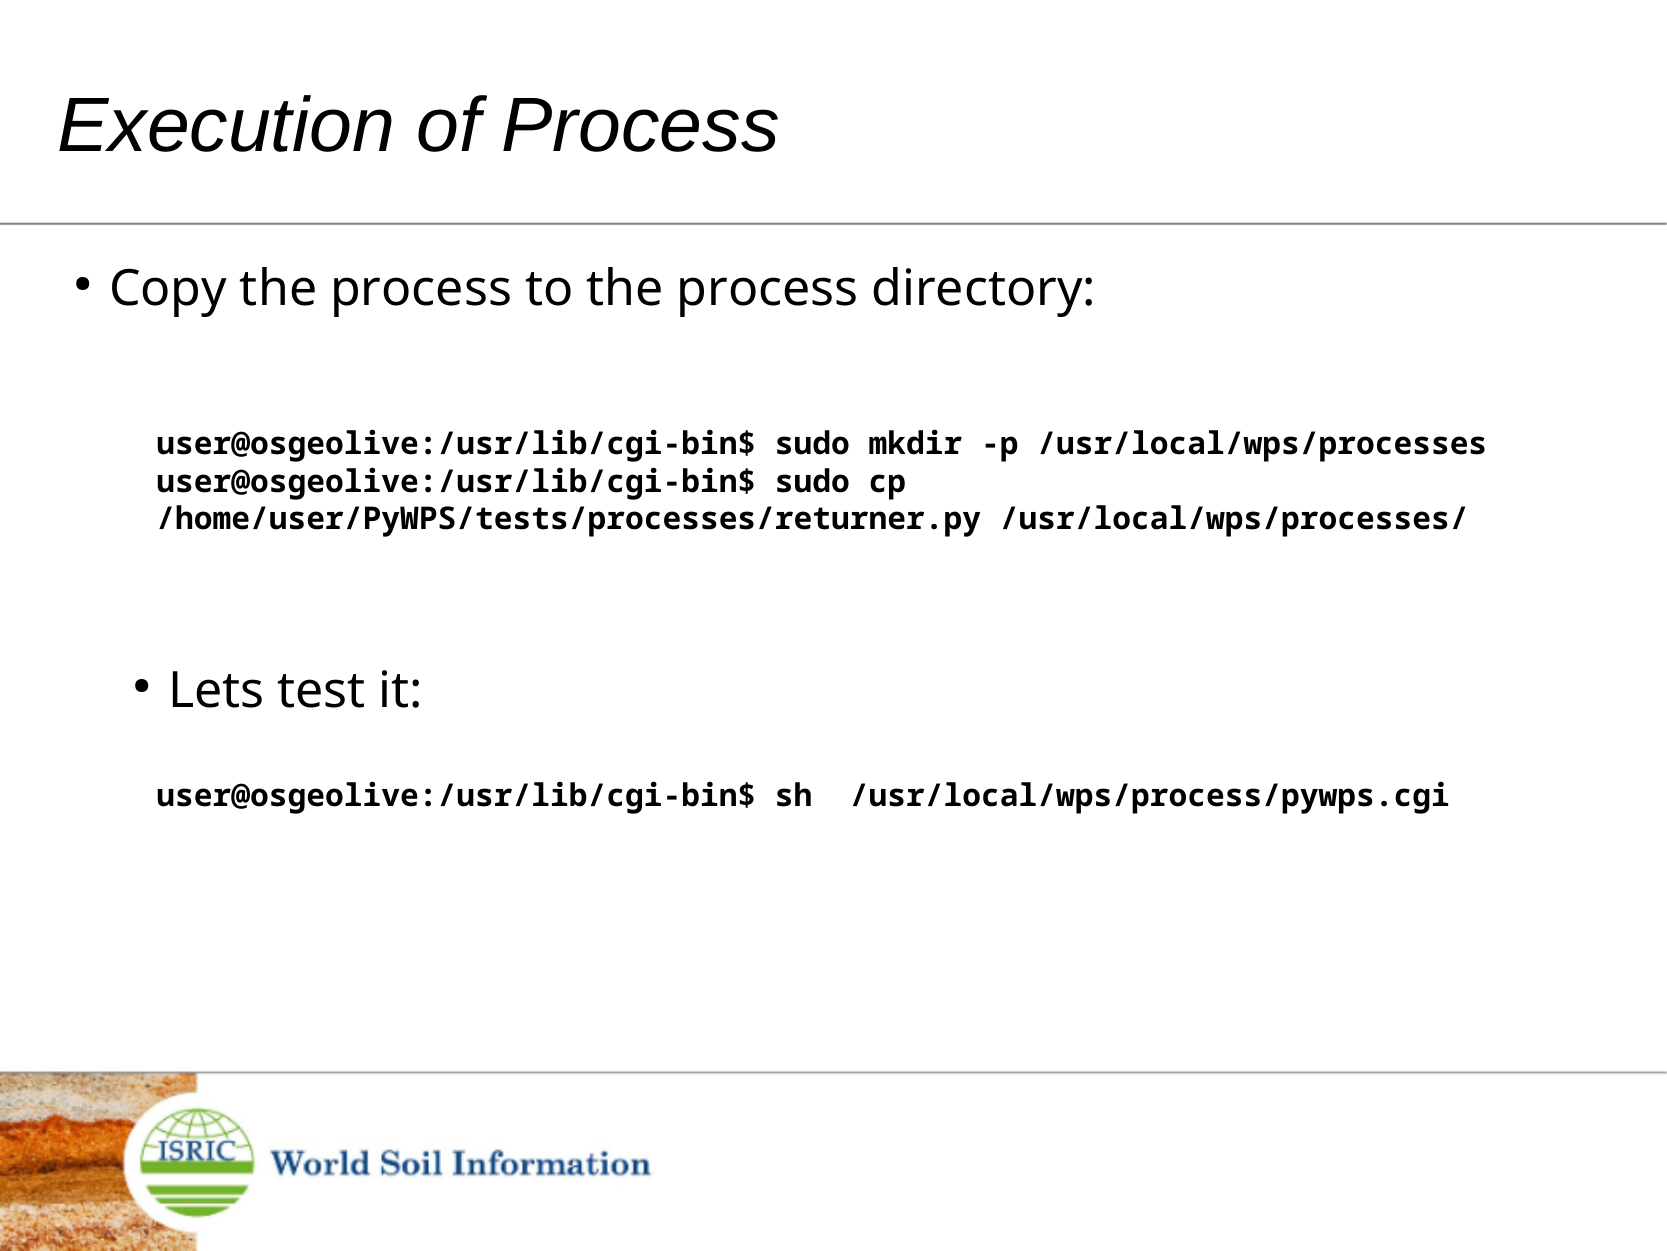

Execution of Process
Copy the process to the process directory:
user@osgeolive:/usr/lib/cgi-bin$ sudo mkdir -p /usr/local/wps/processes
user@osgeolive:/usr/lib/cgi-bin$ sudo cp /home/user/PyWPS/tests/processes/returner.py /usr/local/wps/processes/
Lets test it:
user@osgeolive:/usr/lib/cgi-bin$ sh /usr/local/wps/process/pywps.cgi
#